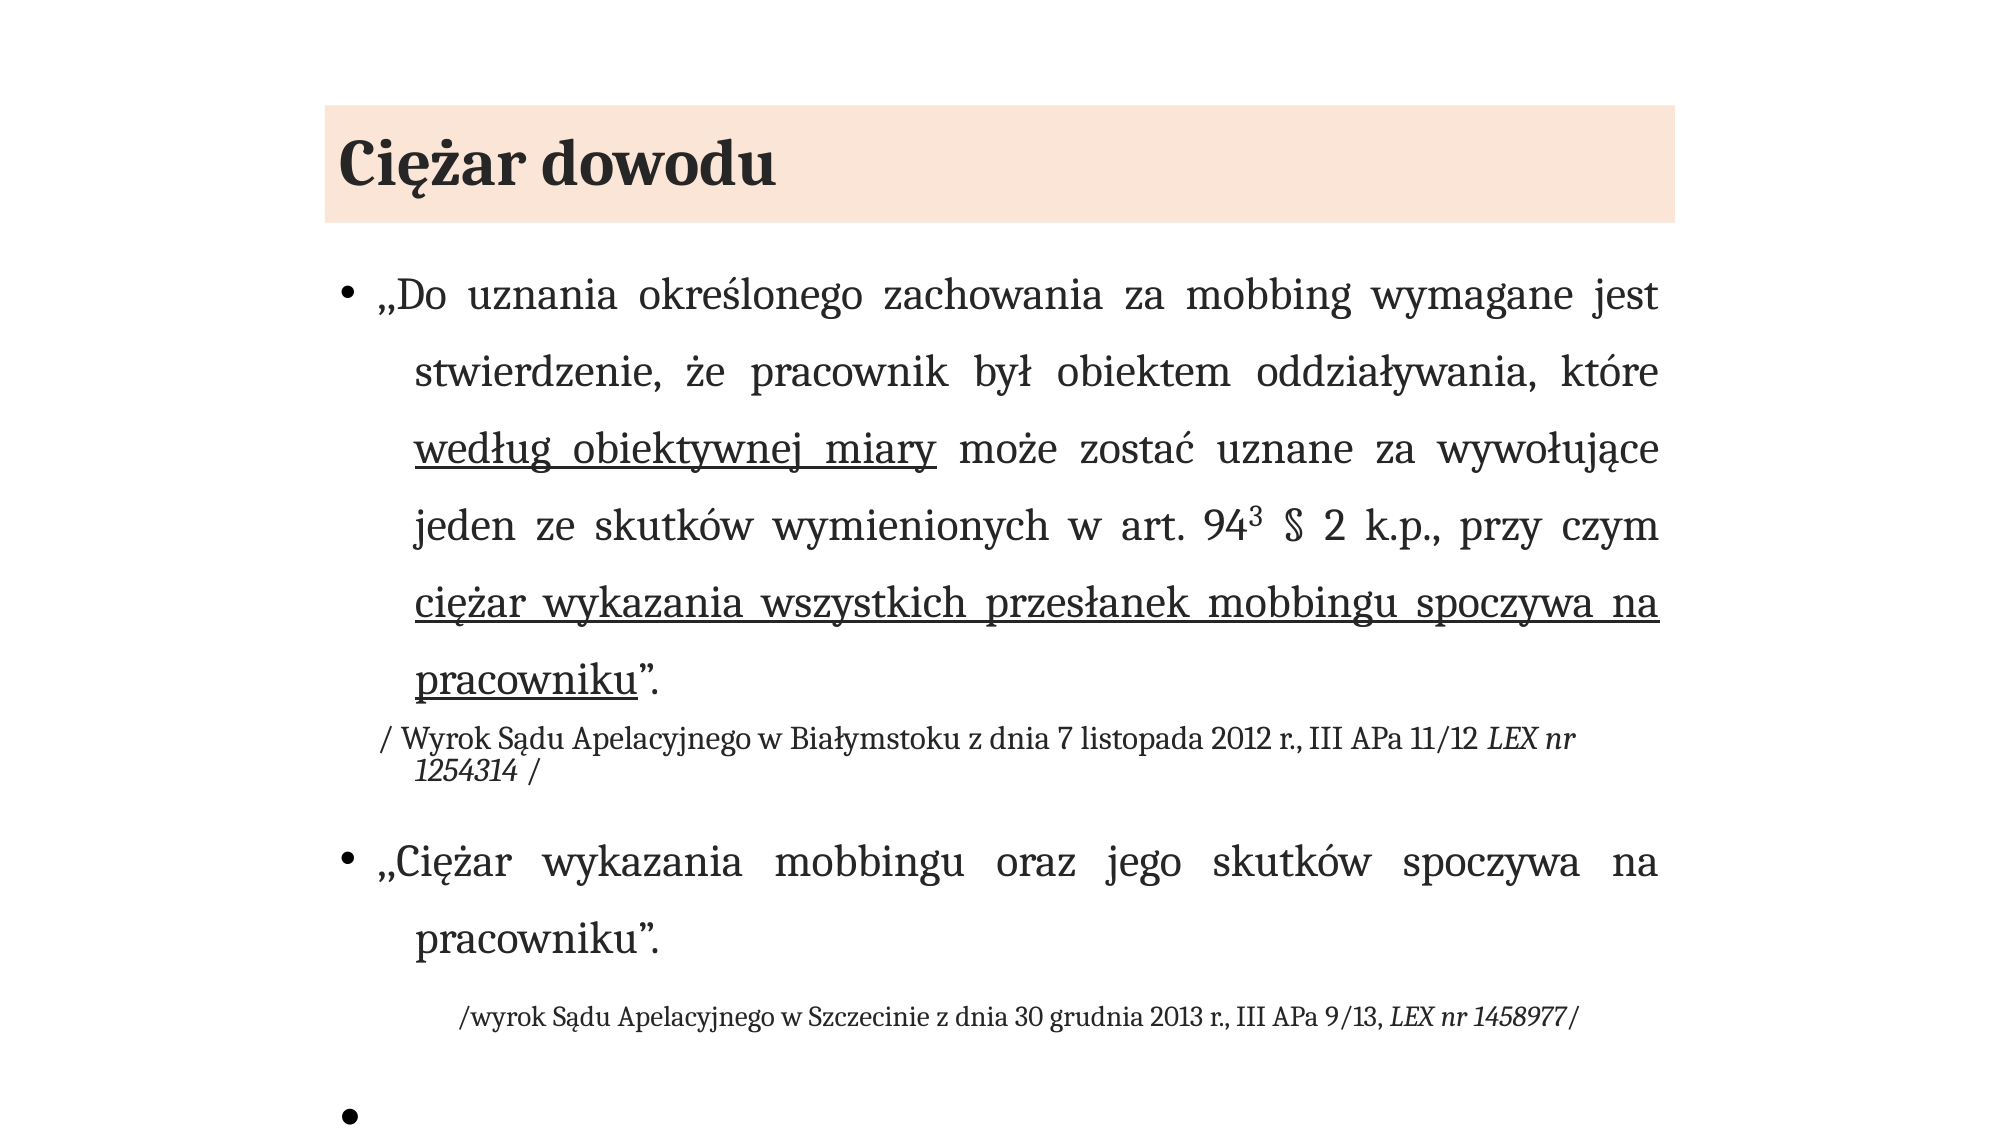

# Ciężar dowodu
,,Do uznania określonego zachowania za mobbing wymagane jest stwierdzenie, że pracownik był obiektem oddziaływania, które według obiektywnej miary może zostać uznane za wywołujące jeden ze skutków wymienionych w art. 943 § 2 k.p., przy czym ciężar wykazania wszystkich przesłanek mobbingu spoczywa na pracowniku”.
/ Wyrok Sądu Apelacyjnego w Białymstoku z dnia 7 listopada 2012 r., III APa 11/12 LEX nr 1254314 /
,,Ciężar wykazania mobbingu oraz jego skutków spoczywa na pracowniku”.
/wyrok Sądu Apelacyjnego w Szczecinie z dnia 30 grudnia 2013 r., III APa 9/13, LEX nr 1458977/